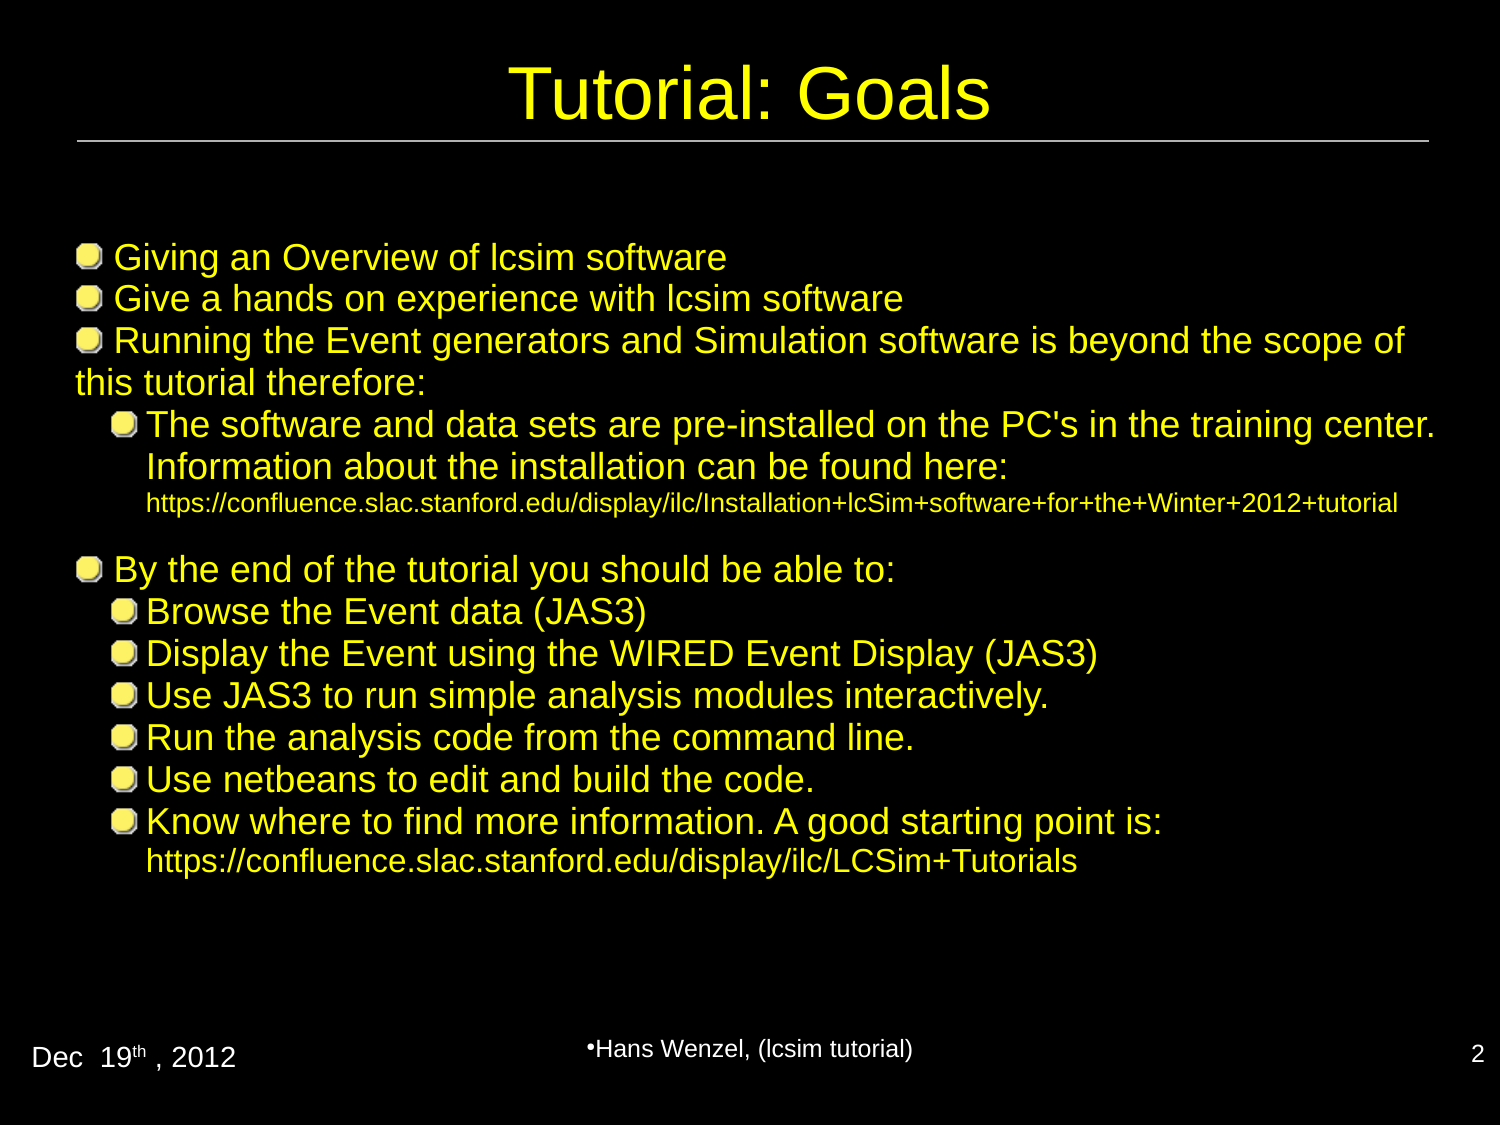

# Tutorial: Goals
 Giving an Overview of lcsim software
 Give a hands on experience with lcsim software
 Running the Event generators and Simulation software is beyond the scope of this tutorial therefore:
The software and data sets are pre-installed on the PC's in the training center. Information about the installation can be found here: https://confluence.slac.stanford.edu/display/ilc/Installation+lcSim+software+for+the+Winter+2012+tutorial
 By the end of the tutorial you should be able to:
Browse the Event data (JAS3)
Display the Event using the WIRED Event Display (JAS3)
Use JAS3 to run simple analysis modules interactively.
Run the analysis code from the command line.
Use netbeans to edit and build the code.
Know where to find more information. A good starting point is: https://confluence.slac.stanford.edu/display/ilc/LCSim+Tutorials